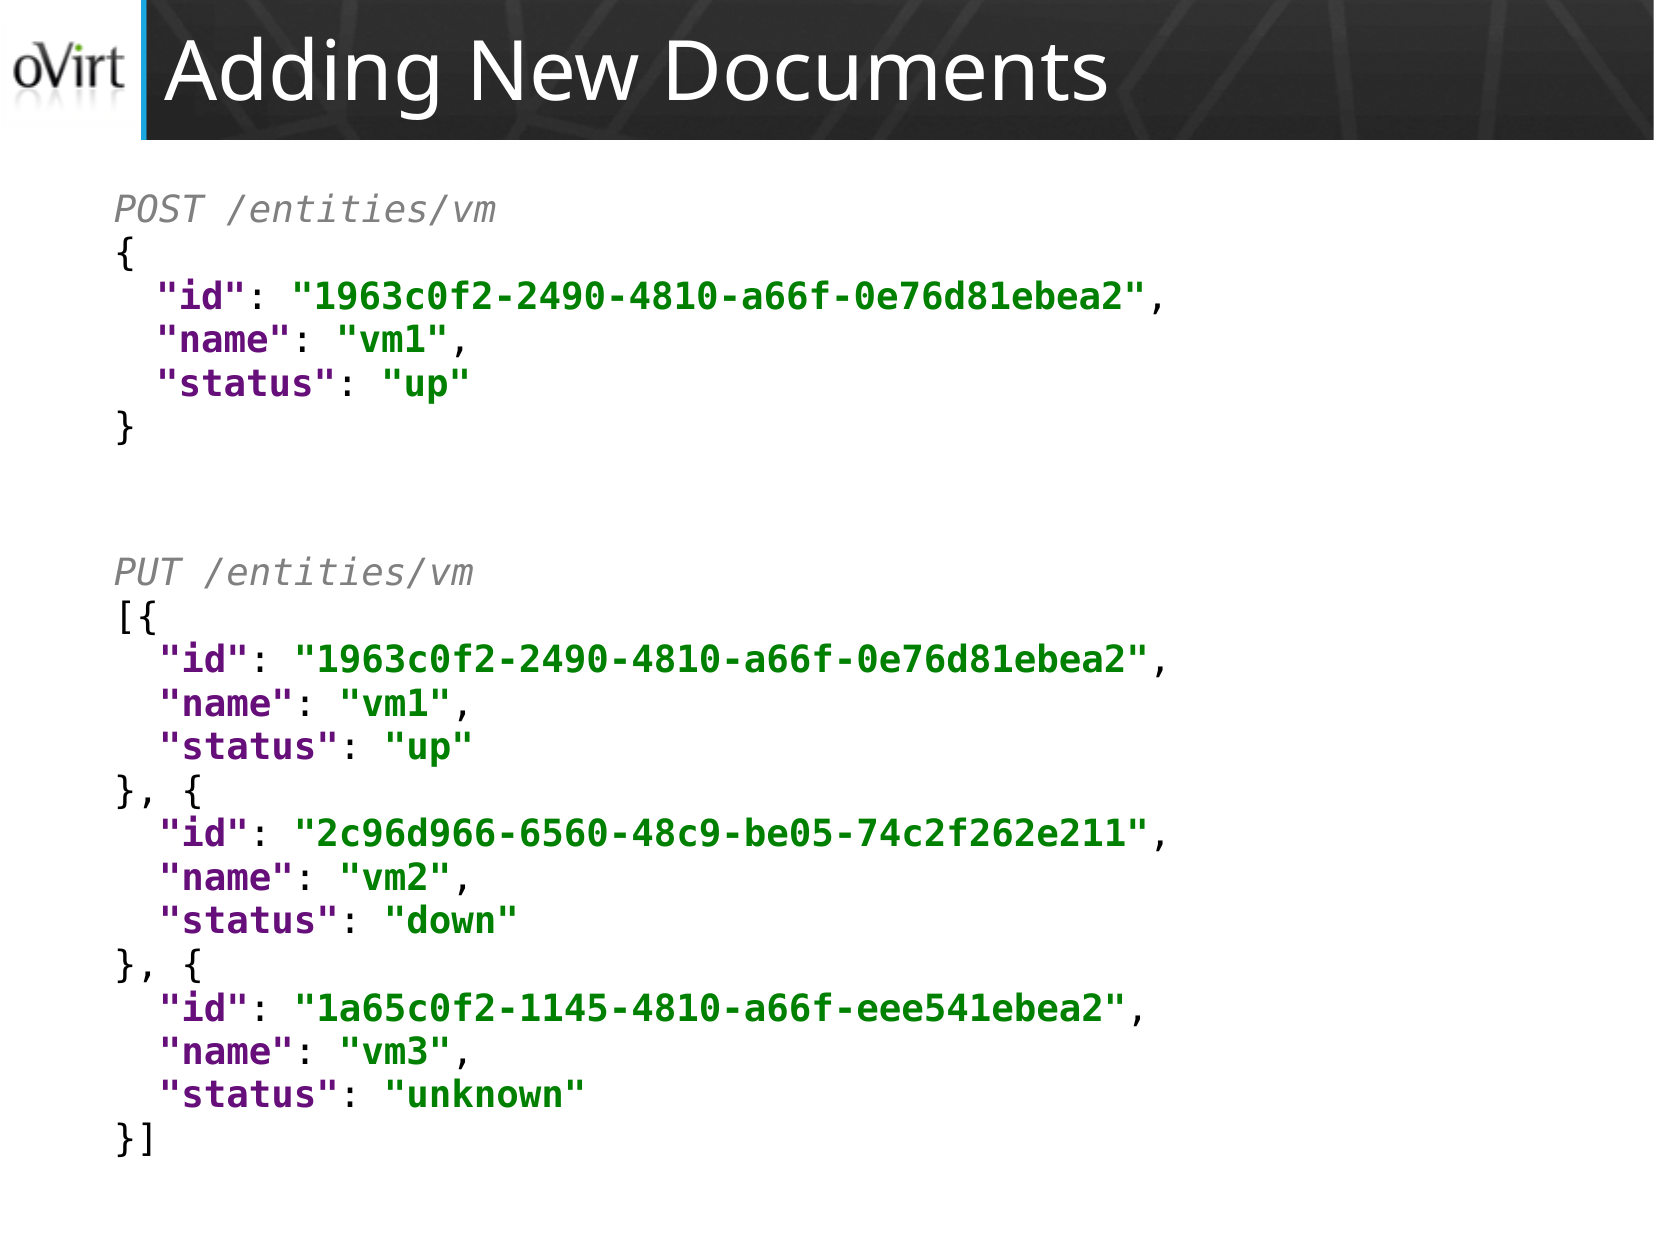

# Adding New Documents
POST /entities/vm
{
 "id": "1963c0f2-2490-4810-a66f-0e76d81ebea2",
 "name": "vm1",
 "status": "up"
}
PUT /entities/vm
[{
 "id": "1963c0f2-2490-4810-a66f-0e76d81ebea2",
 "name": "vm1",
 "status": "up"
}, {
 "id": "2c96d966-6560-48c9-be05-74c2f262e211",
 "name": "vm2",
 "status": "down"
}, {
 "id": "1a65c0f2-1145-4810-a66f-eee541ebea2",
 "name": "vm3",
 "status": "unknown"
}]